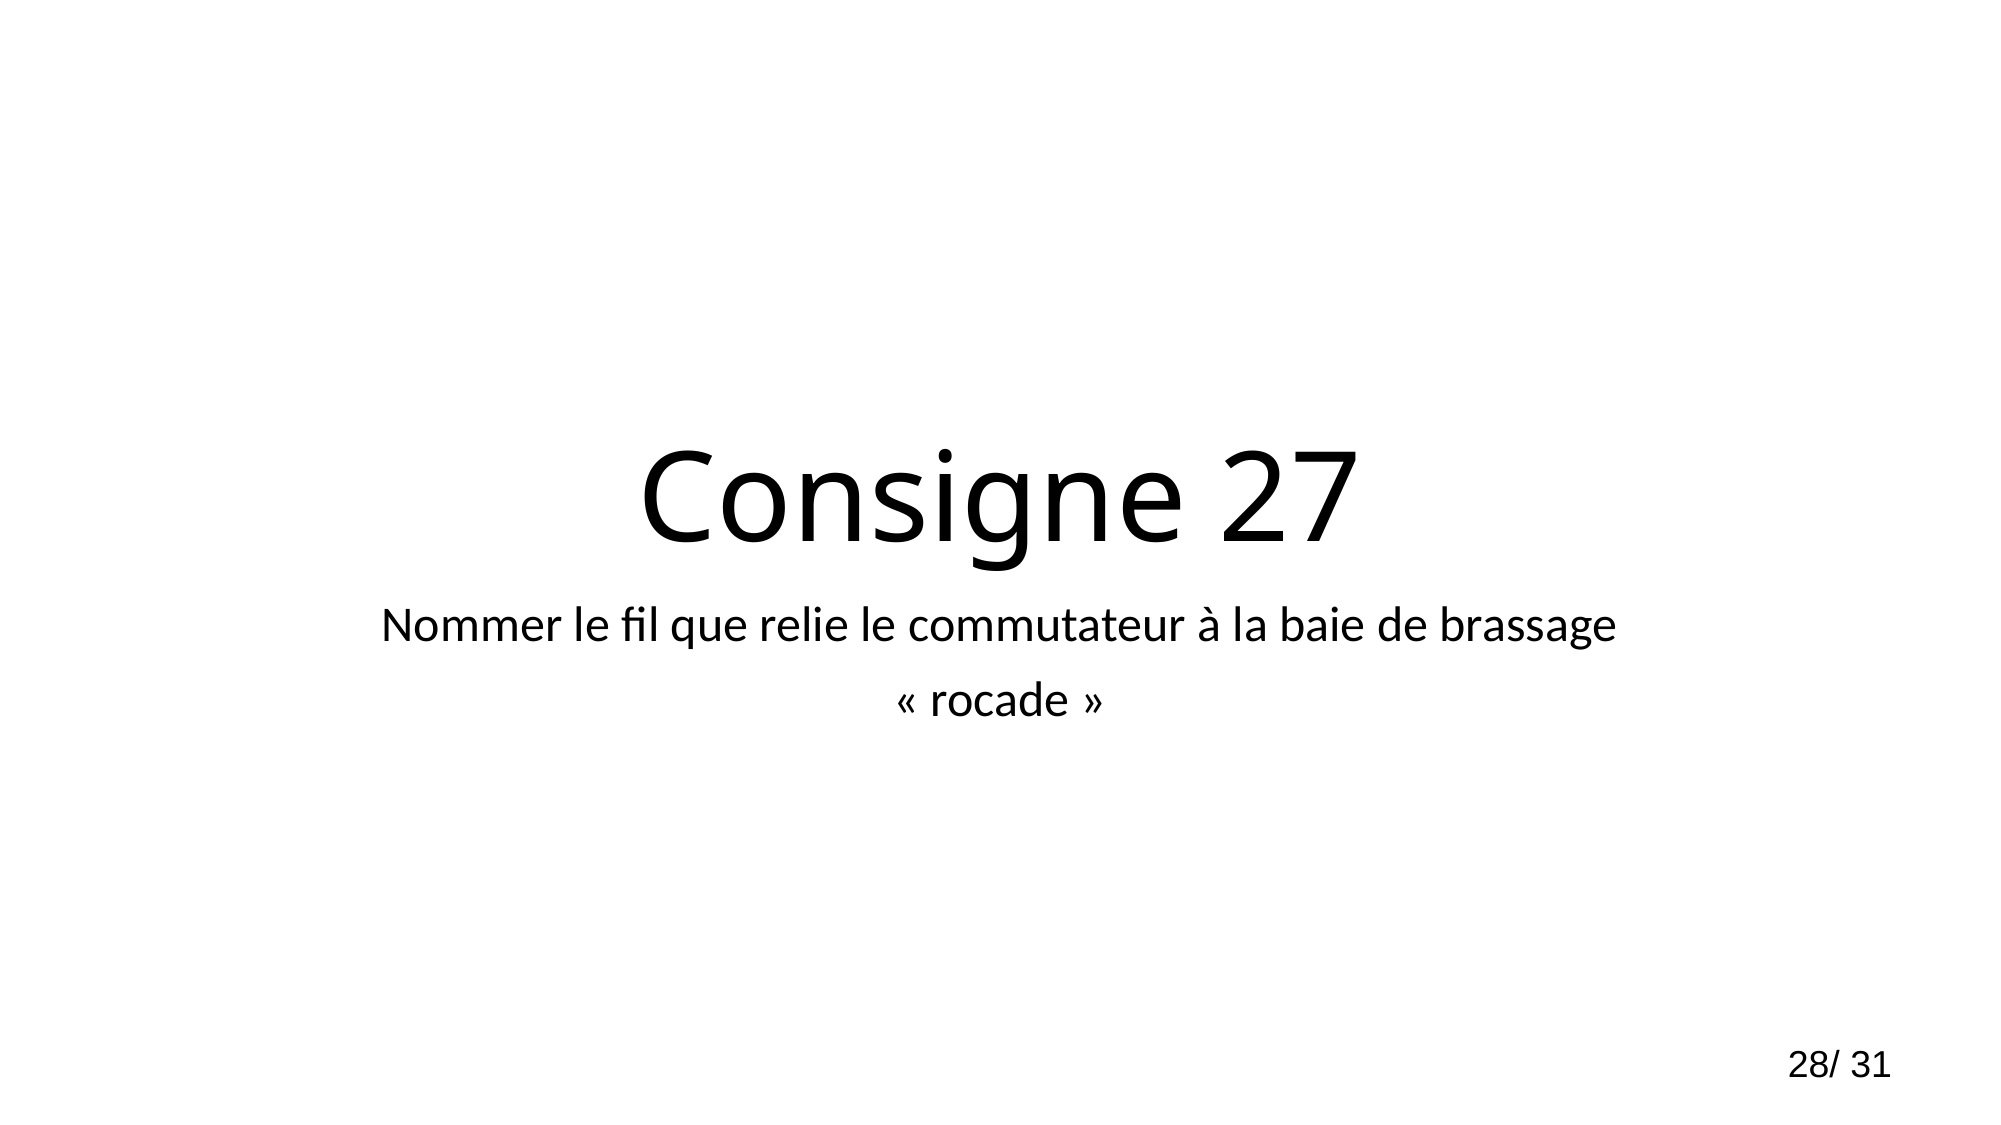

# Consigne 27
Nommer le fil que relie le commutateur à la baie de brassage
« rocade »